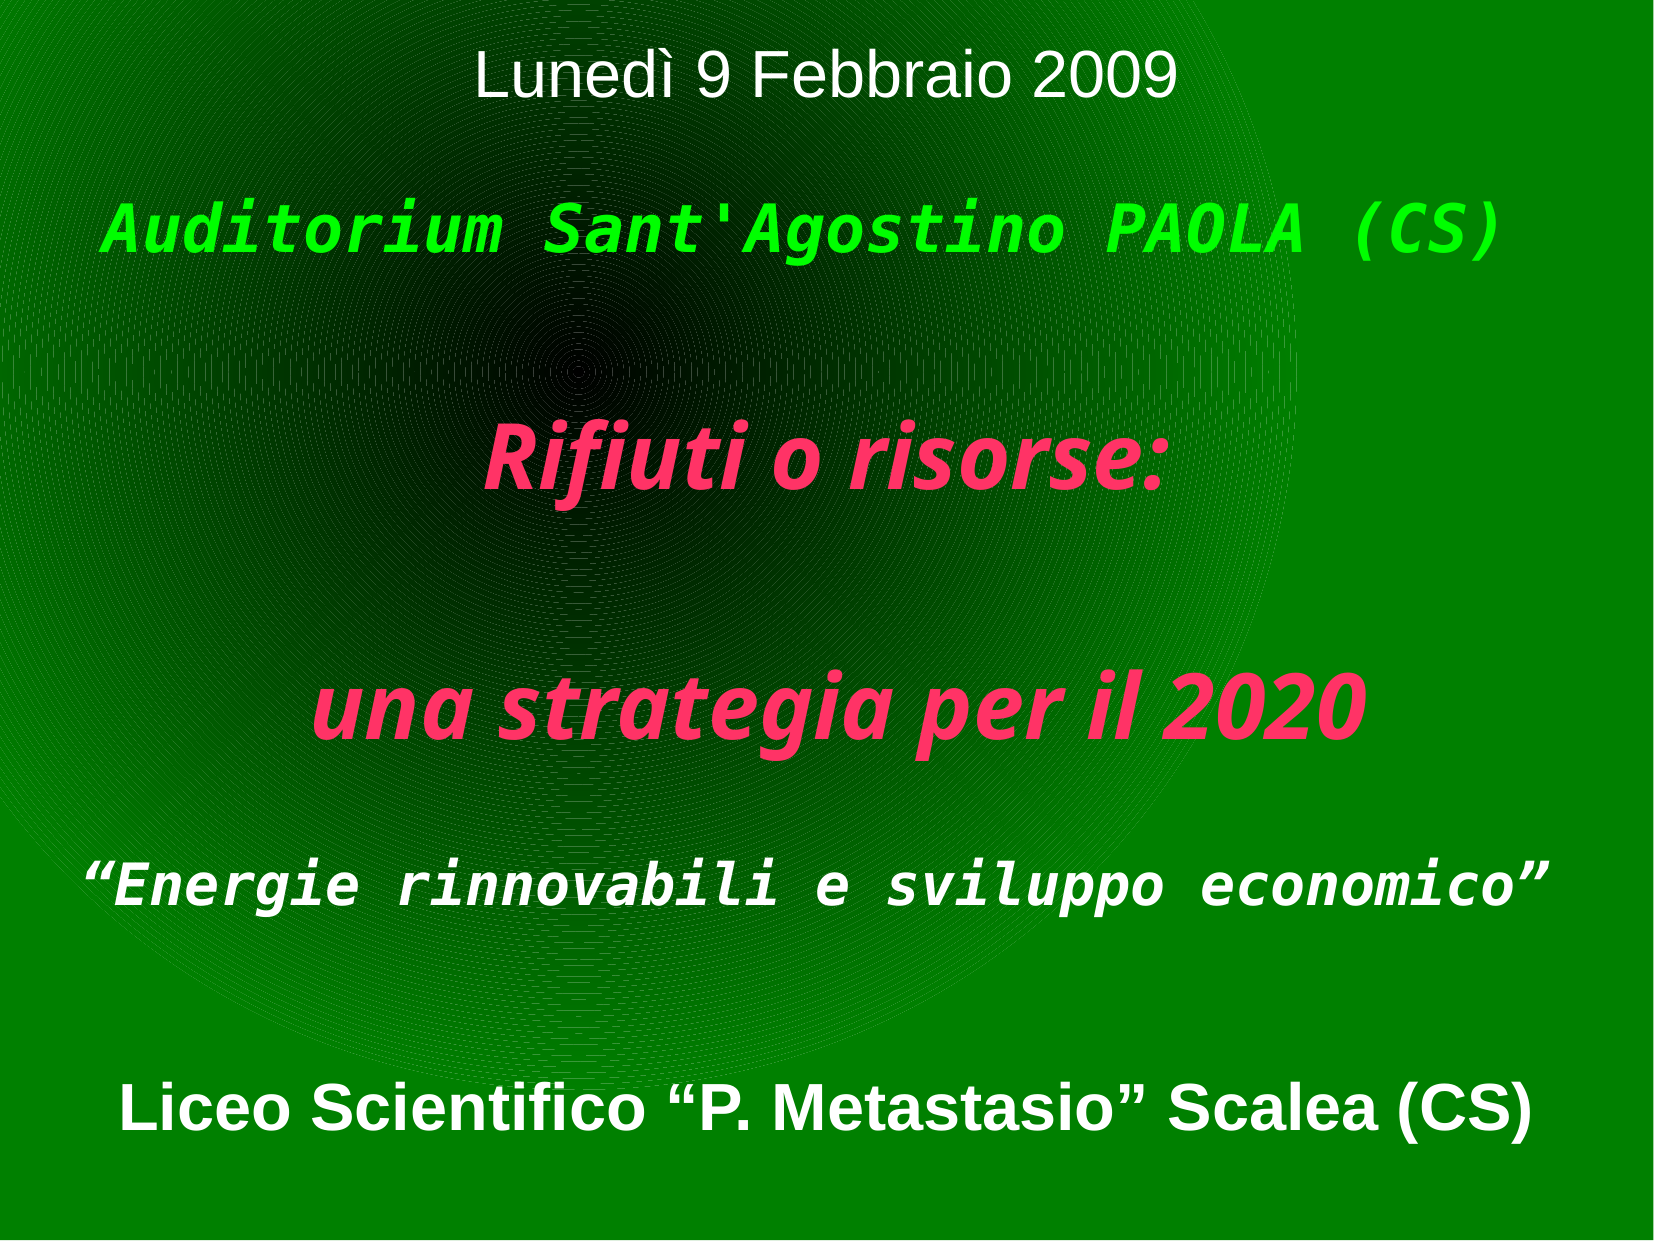

Lunedì 9 Febbraio 2009
Auditorium Sant'Agostino PAOLA (CS)
Rifiuti o risorse:
 una strategia per il 2020
“Energie rinnovabili e sviluppo economico”
Liceo Scientifico “P. Metastasio” Scalea (CS)